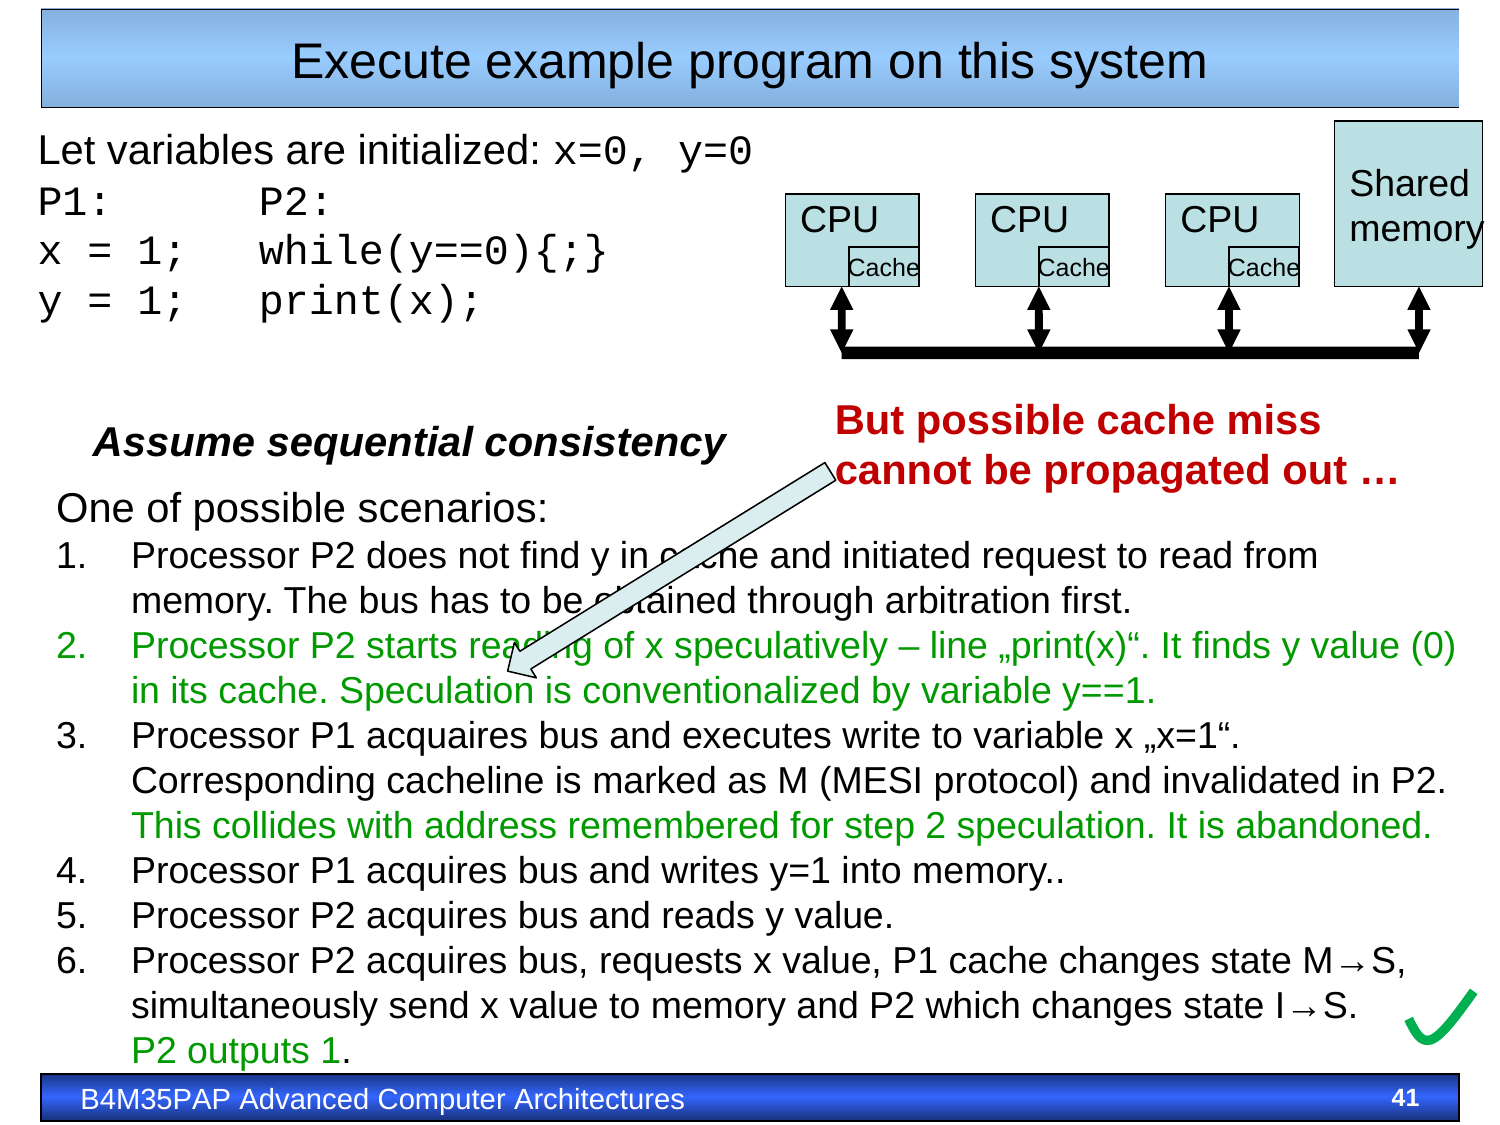

# Execute example program on this system
Let variables are initialized: x=0, y=0
P1:		P2:
x = 1; 	while(y==0){;}
y = 1; 	print(x);
Shared
memory
CPU
CPU
CPU
Cache
Cache
Cache
But possible cache miss cannot be propagated out …
Assume sequential consistency
One of possible scenarios:
Processor P2 does not find y in cache and initiated request to read from memory. The bus has to be obtained through arbitration first.
Processor P2 starts reading of x speculatively – line „print(x)“. It finds y value (0) in its cache. Speculation is conventionalized by variable y==1.
Processor P1 acquaires bus and executes write to variable x „x=1“. Corresponding cacheline is marked as M (MESI protocol) and invalidated in P2. This collides with address remembered for step 2 speculation. It is abandoned.
Processor P1 acquires bus and writes y=1 into memory..
Processor P2 acquires bus and reads y value.
Processor P2 acquires bus, requests x value, P1 cache changes state M→S, simultaneously send x value to memory and P2 which changes state I→S.
P2 outputs 1.